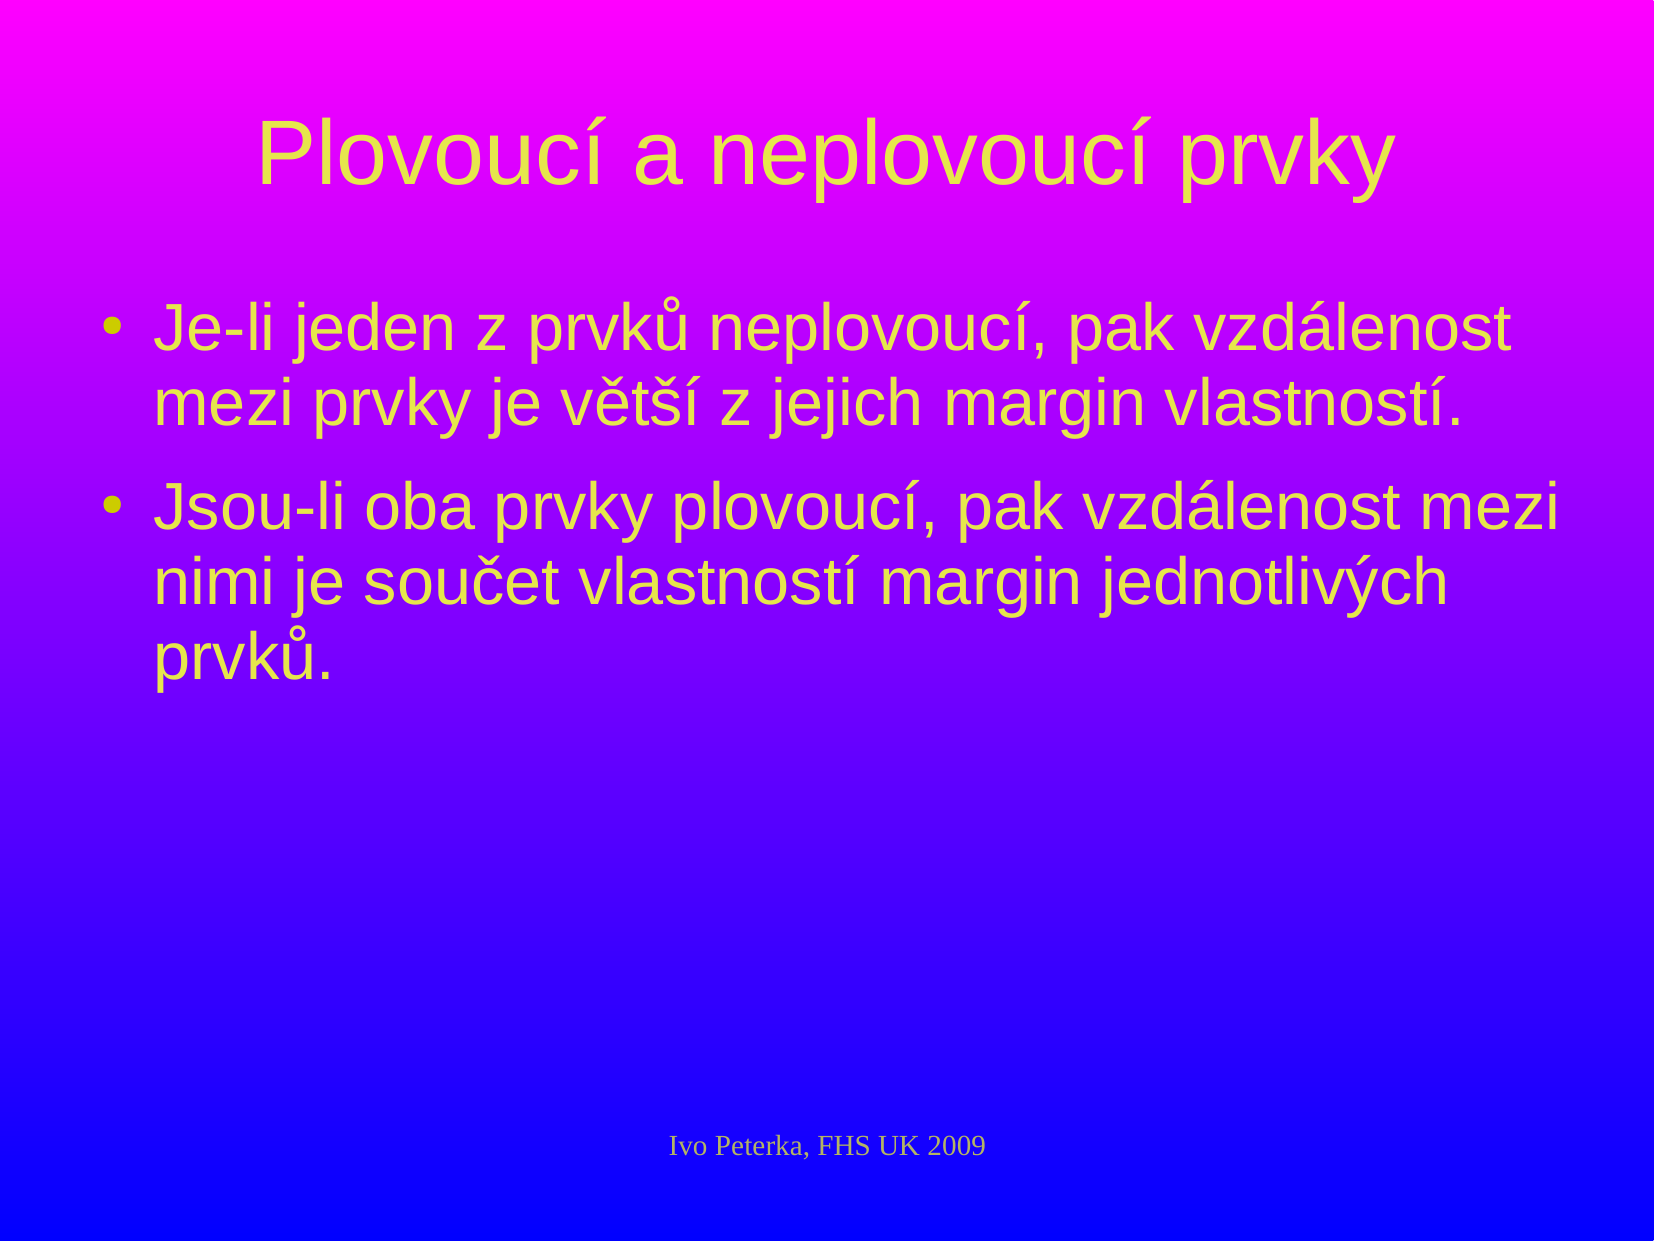

# Plovoucí a neplovoucí prvky
Je-li jeden z prvků neplovoucí, pak vzdálenost mezi prvky je větší z jejich margin vlastností.
Jsou-li oba prvky plovoucí, pak vzdálenost mezi nimi je součet vlastností margin jednotlivých prvků.